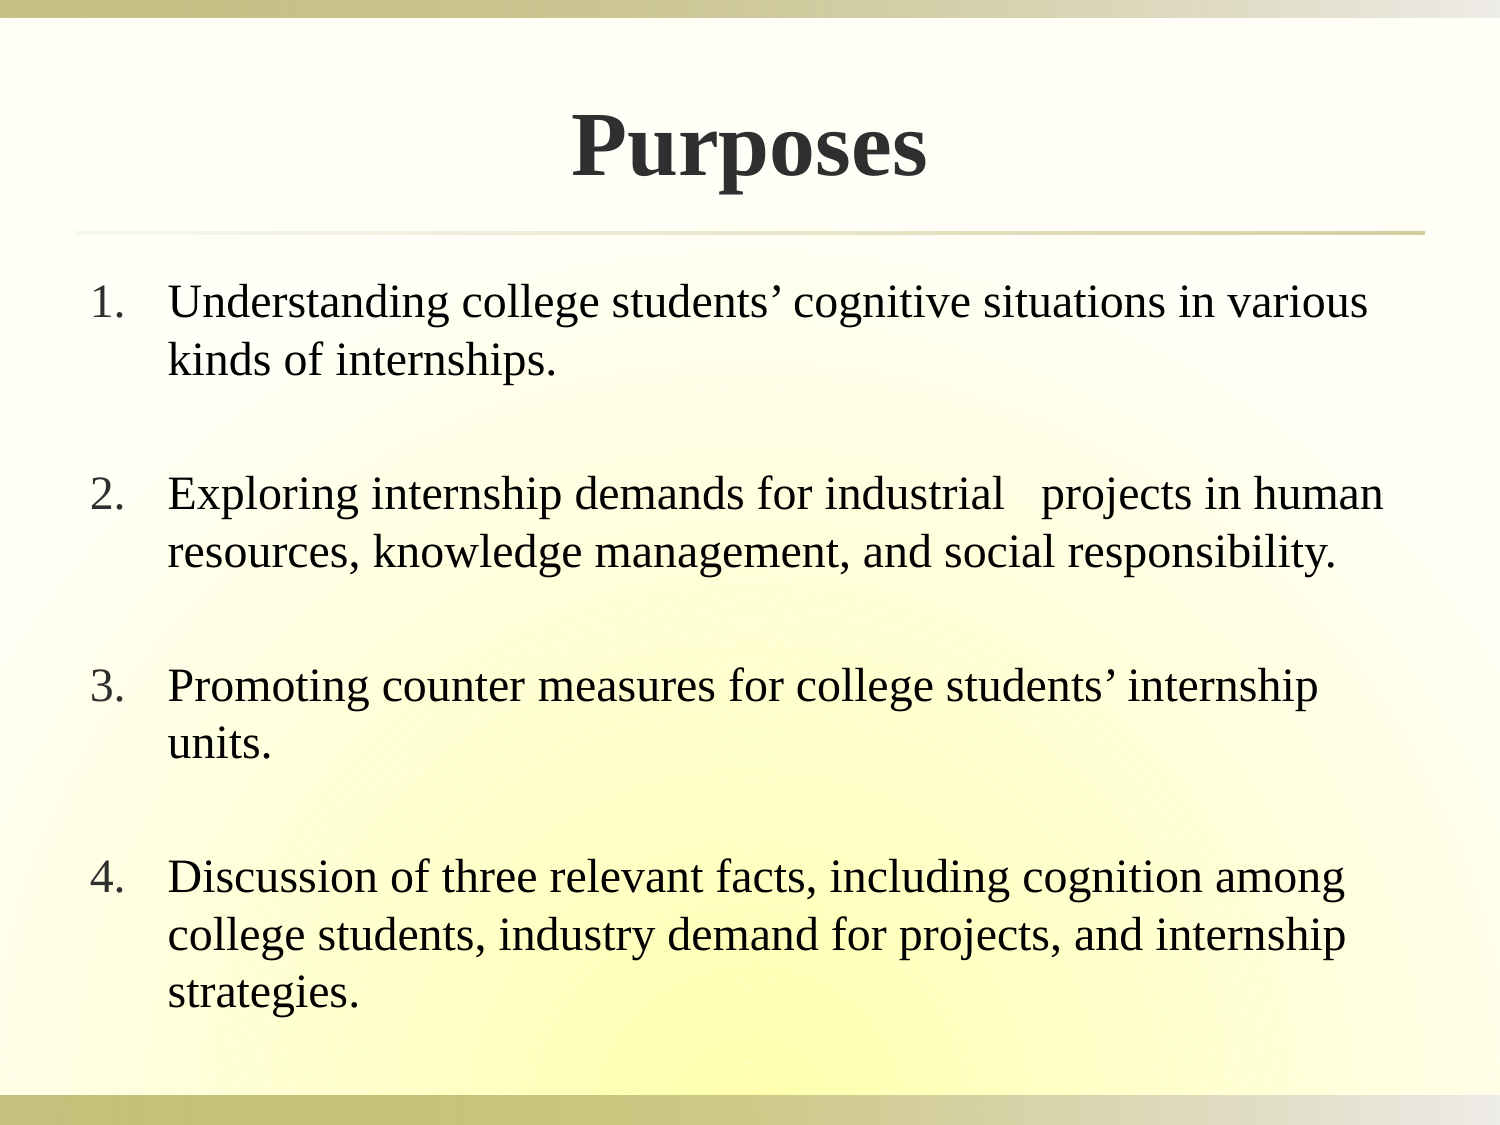

# Purposes
Understanding college students’ cognitive situations in various kinds of internships.
Exploring internship demands for industrial projects in human resources, knowledge management, and social responsibility.
Promoting counter measures for college students’ internship units.
Discussion of three relevant facts, including cognition among college students, industry demand for projects, and internship strategies.